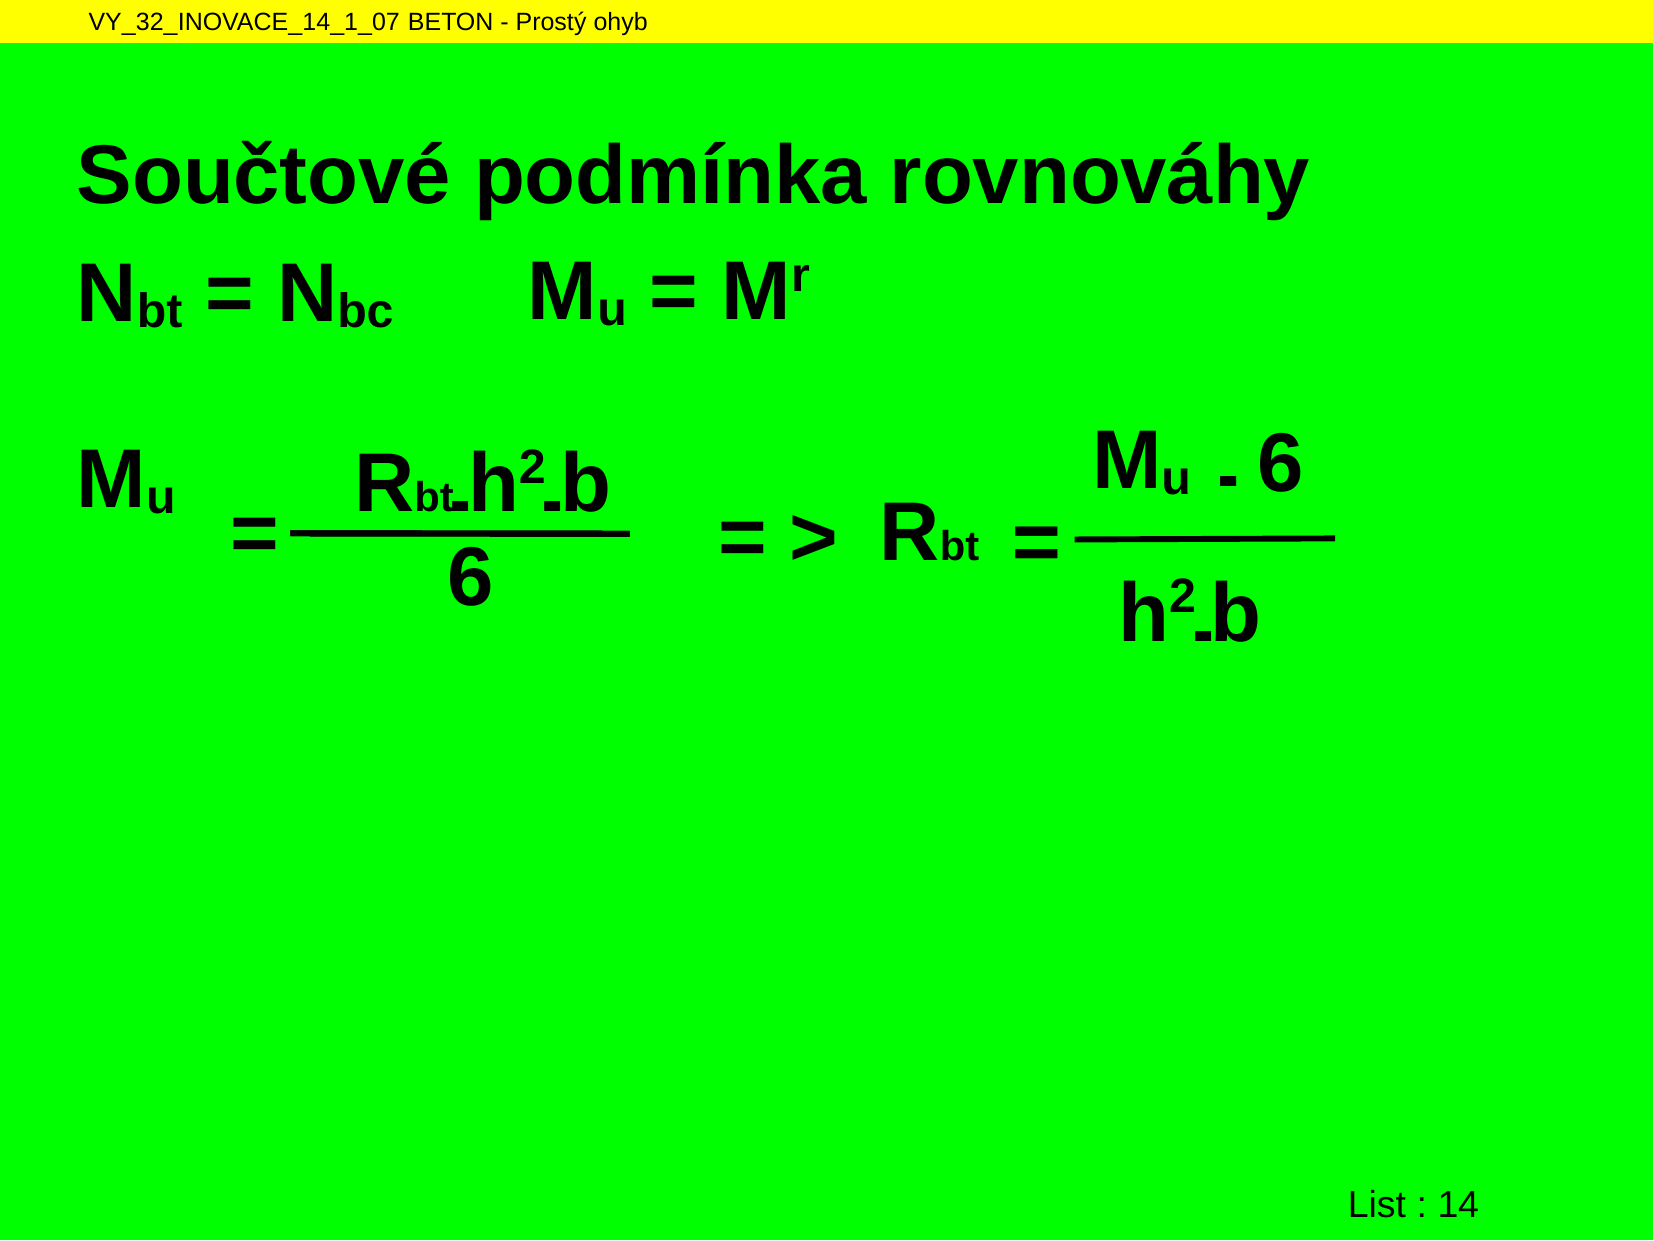

VY_32_INOVACE_14_1_07 BETON - Prostý ohyb
Součtové podmínka rovnováhy
Mu = Mr
Nbt = Nbc
Mu
۔
Mu
6
=
h2۔b
۔
 Rbt۔h2۔b
 6
Rbt
=
= >
=
List :